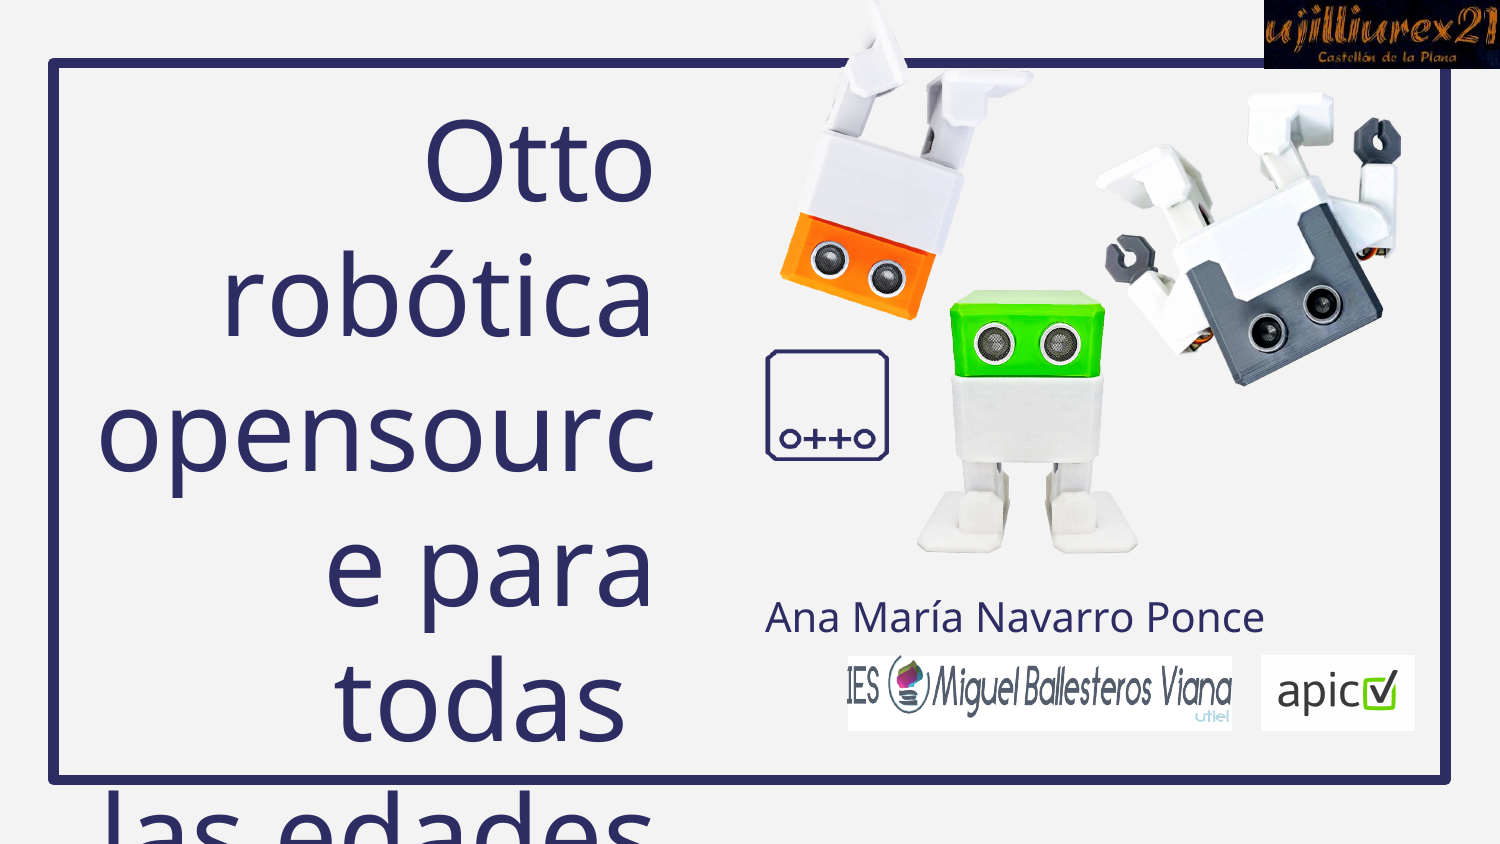

# Otto robótica opensource para todas las edades
Ana María Navarro Ponce